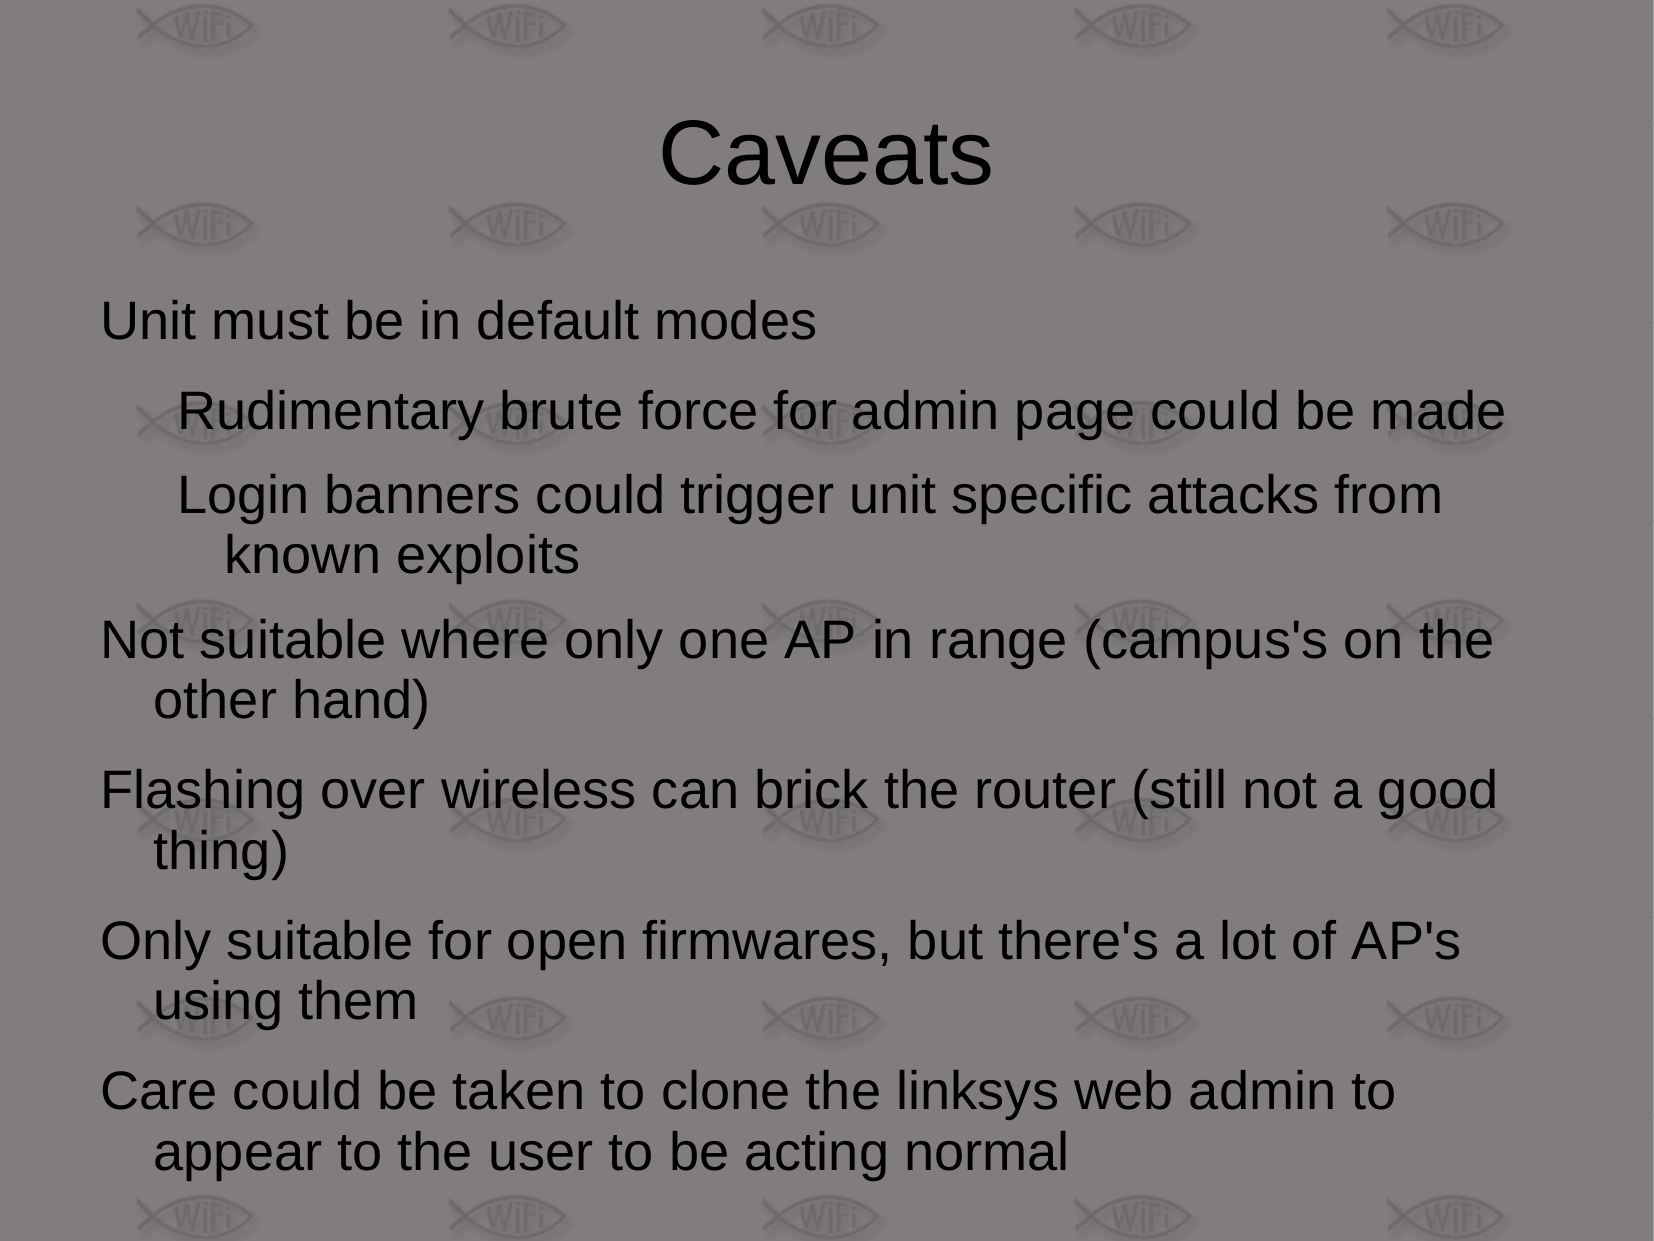

# Caveats
Unit must be in default modes
Rudimentary brute force for admin page could be made
Login banners could trigger unit specific attacks from known exploits
Not suitable where only one AP in range (campus's on the other hand)
Flashing over wireless can brick the router (still not a good thing)
Only suitable for open firmwares, but there's a lot of AP's using them
Care could be taken to clone the linksys web admin to appear to the user to be acting normal